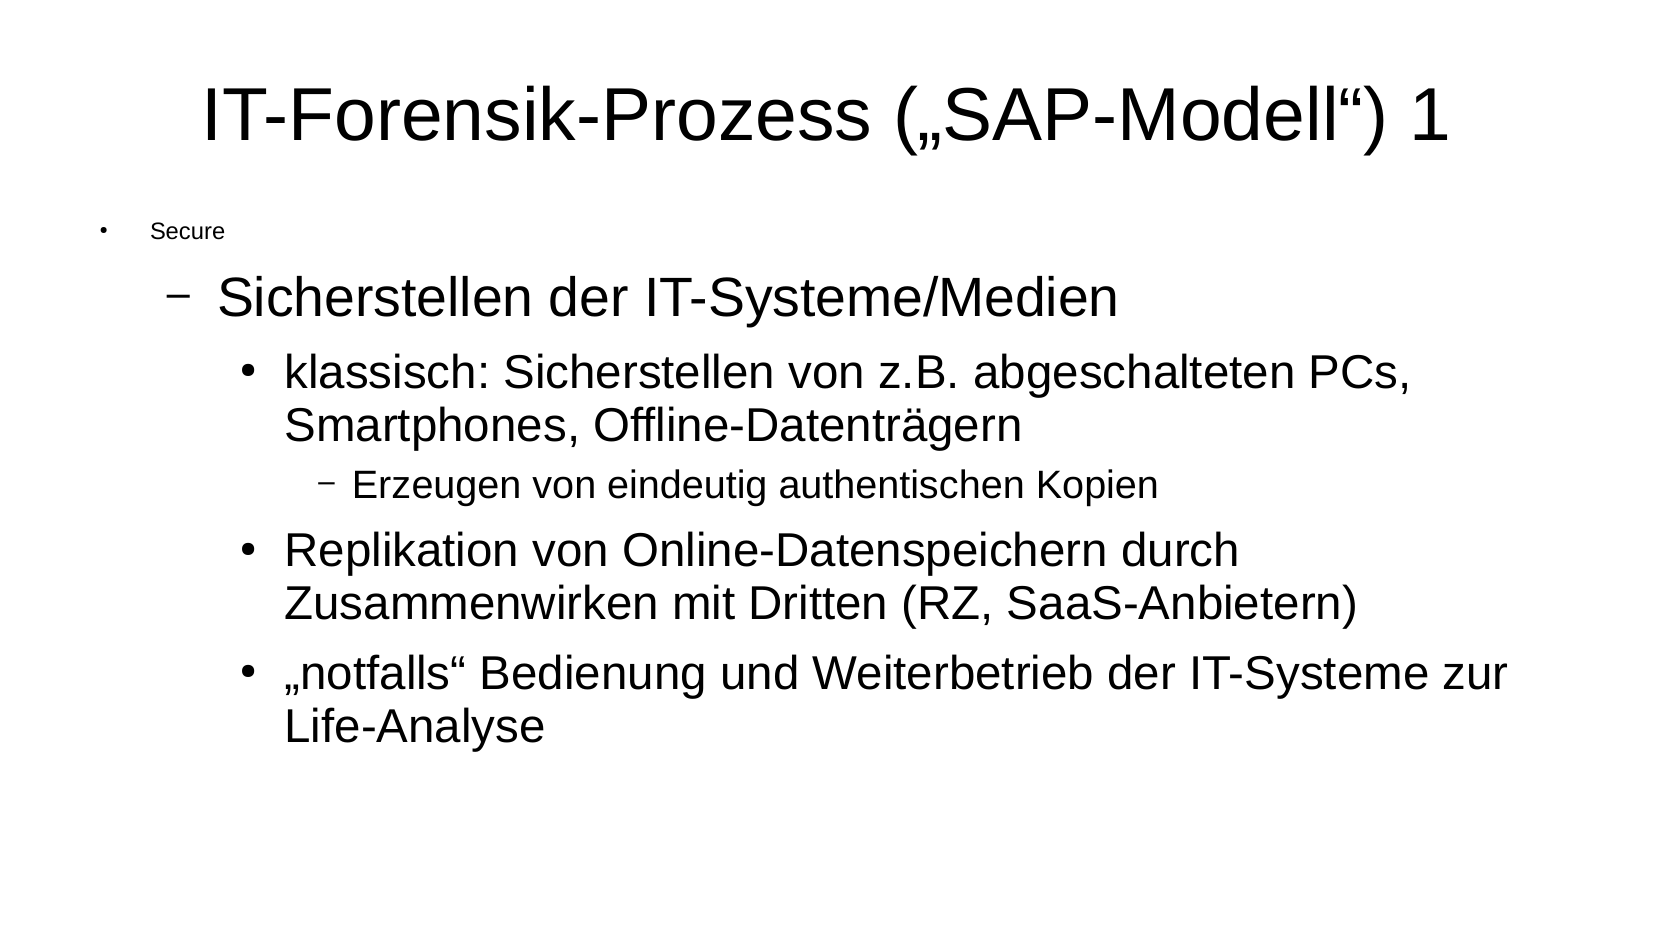

# IT-Forensik-Prozess („SAP-Modell“) 1
Secure
Sicherstellen der IT-Systeme/Medien
klassisch: Sicherstellen von z.B. abgeschalteten PCs, Smartphones, Offline-Datenträgern
Erzeugen von eindeutig authentischen Kopien
Replikation von Online-Datenspeichern durch Zusammenwirken mit Dritten (RZ, SaaS-Anbietern)
„notfalls“ Bedienung und Weiterbetrieb der IT-Systeme zur Life-Analyse